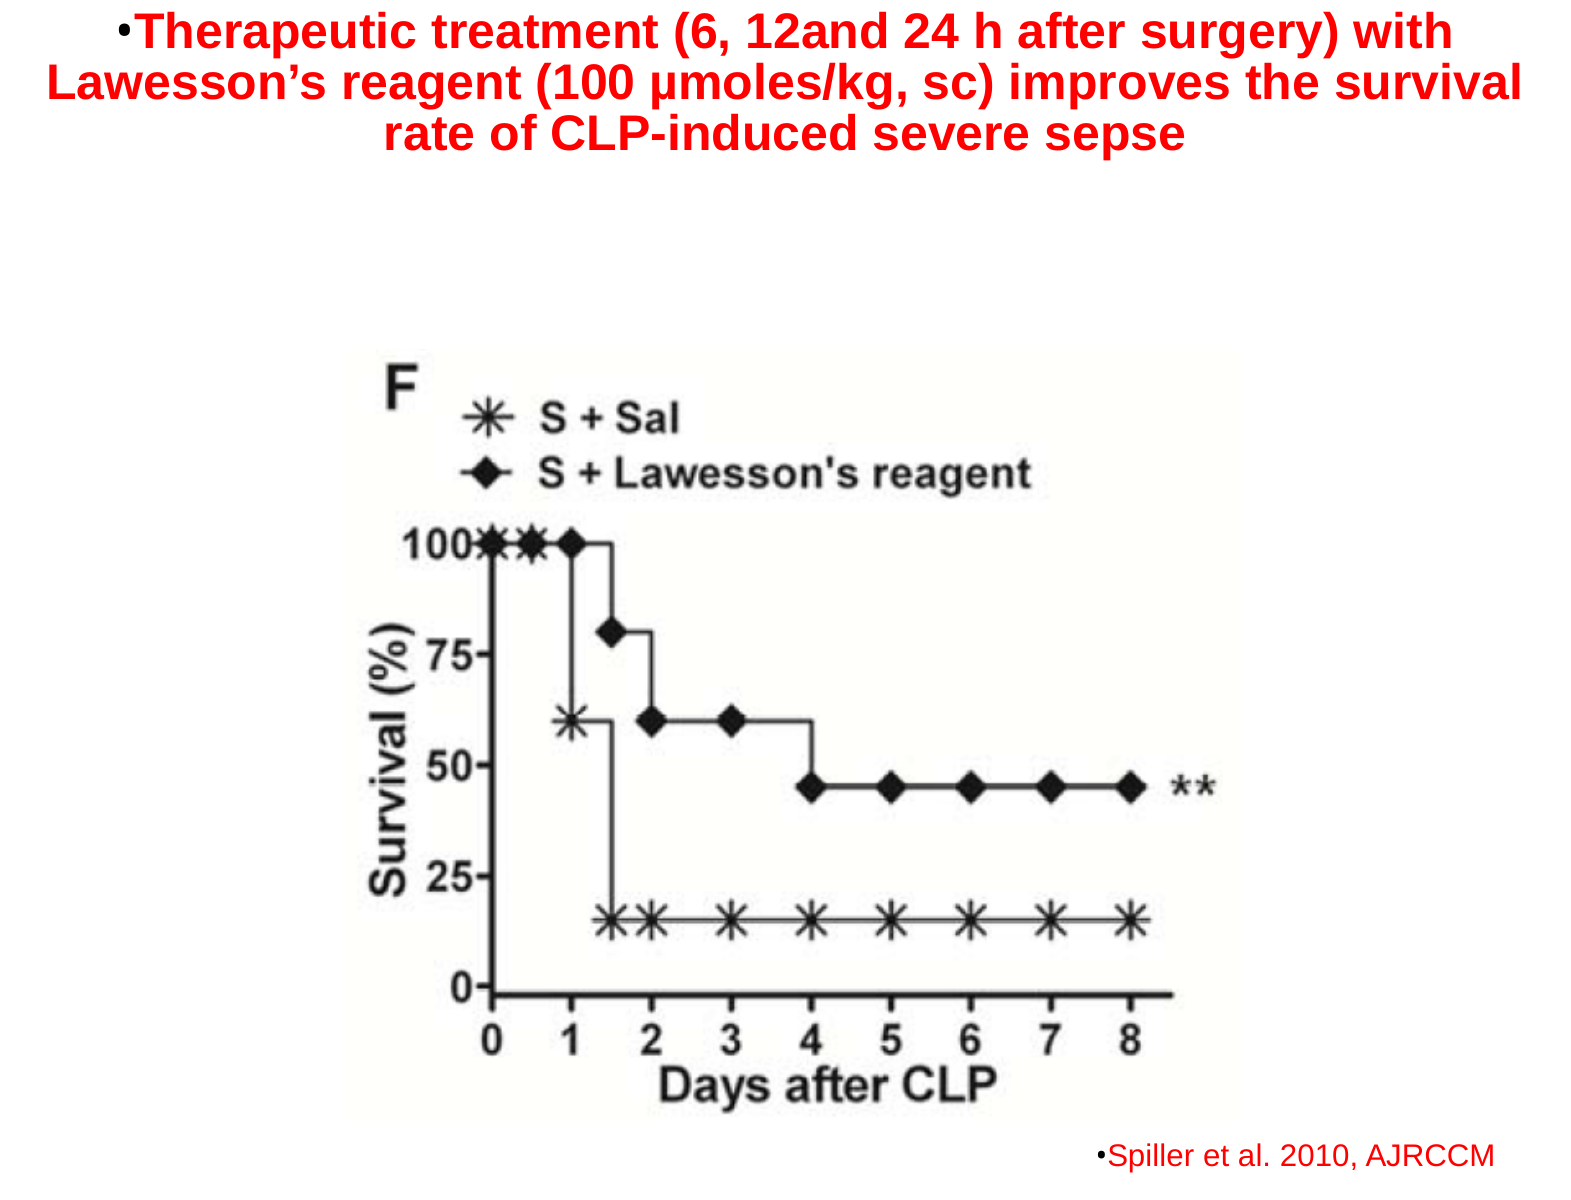

Therapeutic treatment (6, 12and 24 h after surgery) with Lawesson’s reagent (100 µmoles/kg, sc) improves the survival rate of CLP-induced severe sepse
Spiller et al. 2010, AJRCCM